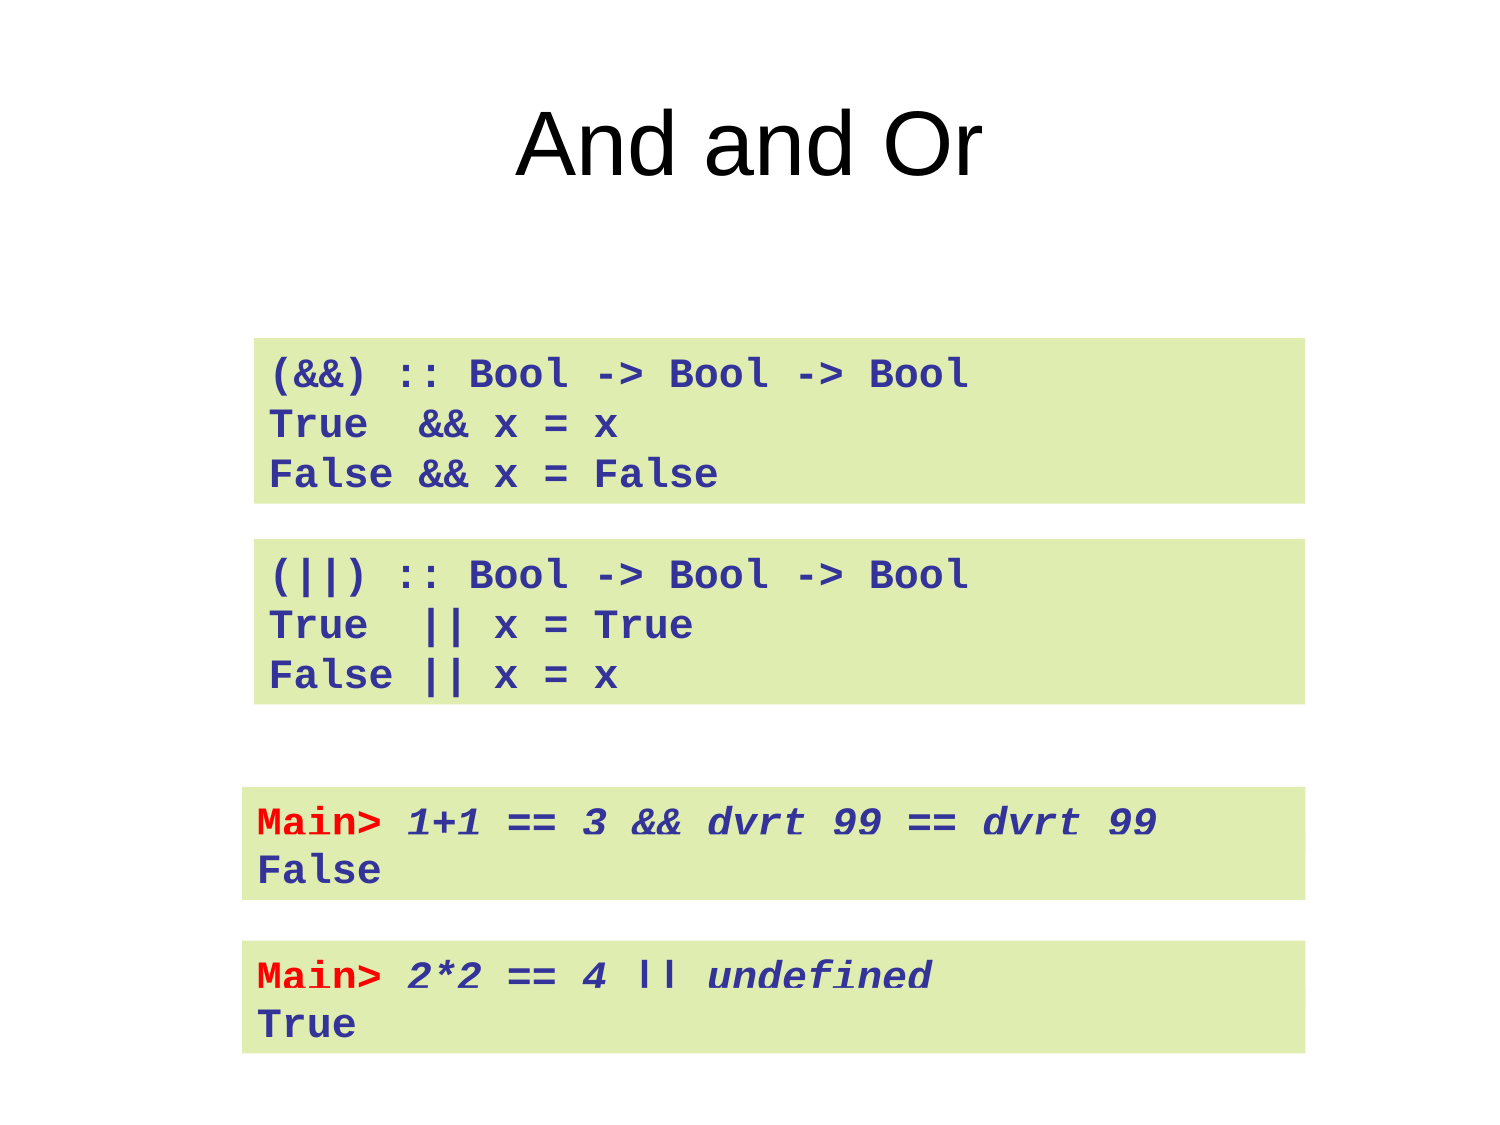

# And and Or
(&&) :: Bool -> Bool -> Bool
True && x = x
False && x = False
(||) :: Bool -> Bool -> Bool
True || x = True
False || x = x
Main> 1+1 == 3 && dyrt 99 == dyrt 99
False
Main> 2*2 == 4 || undefined
True